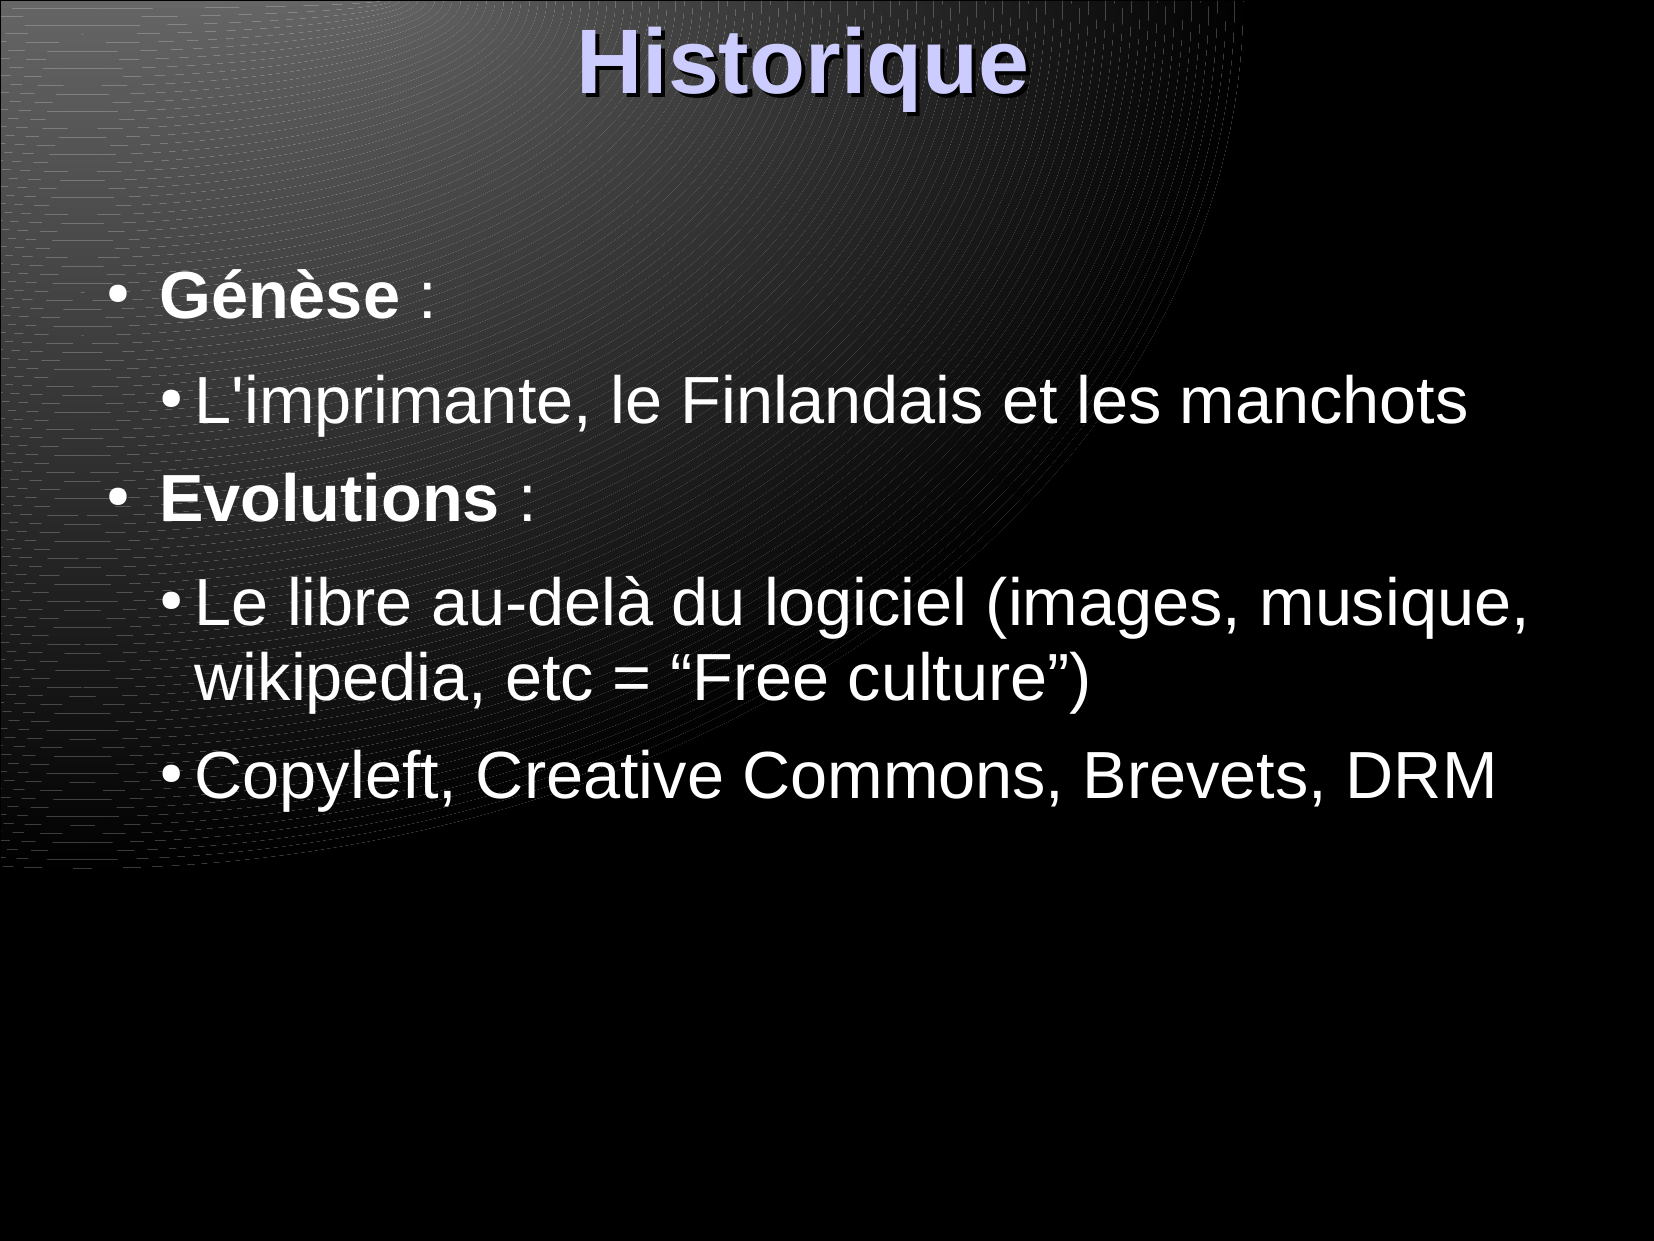

# Historique
Génèse :
L'imprimante, le Finlandais et les manchots
Evolutions :
Le libre au-delà du logiciel (images, musique, wikipedia, etc = “Free culture”)
Copyleft, Creative Commons, Brevets, DRM